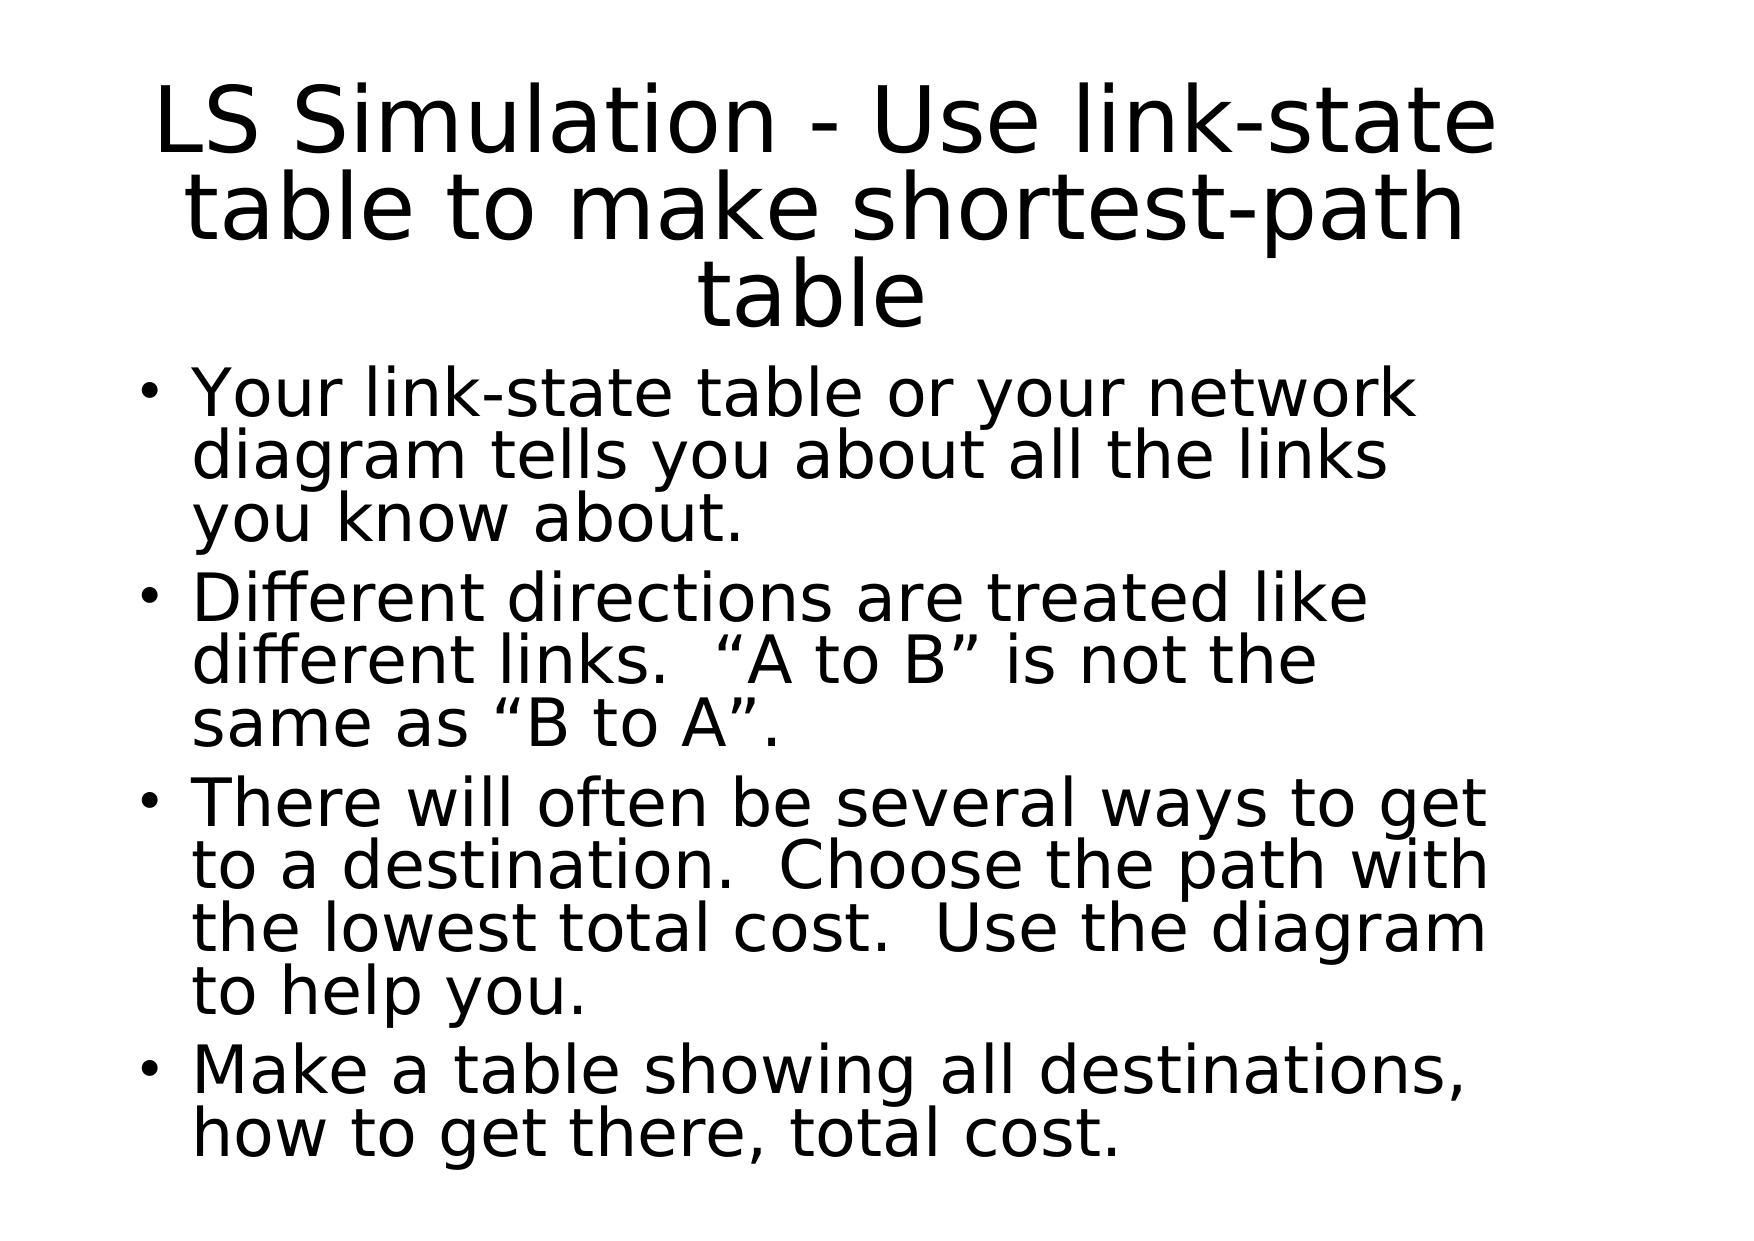

# LS Simulation - Use link-state table to make shortest-path table
Your link-state table or your network diagram tells you about all the links you know about.
Different directions are treated like different links. “A to B” is not the same as “B to A”.
There will often be several ways to get to a destination. Choose the path with the lowest total cost. Use the diagram to help you.
Make a table showing all destinations, how to get there, total cost.